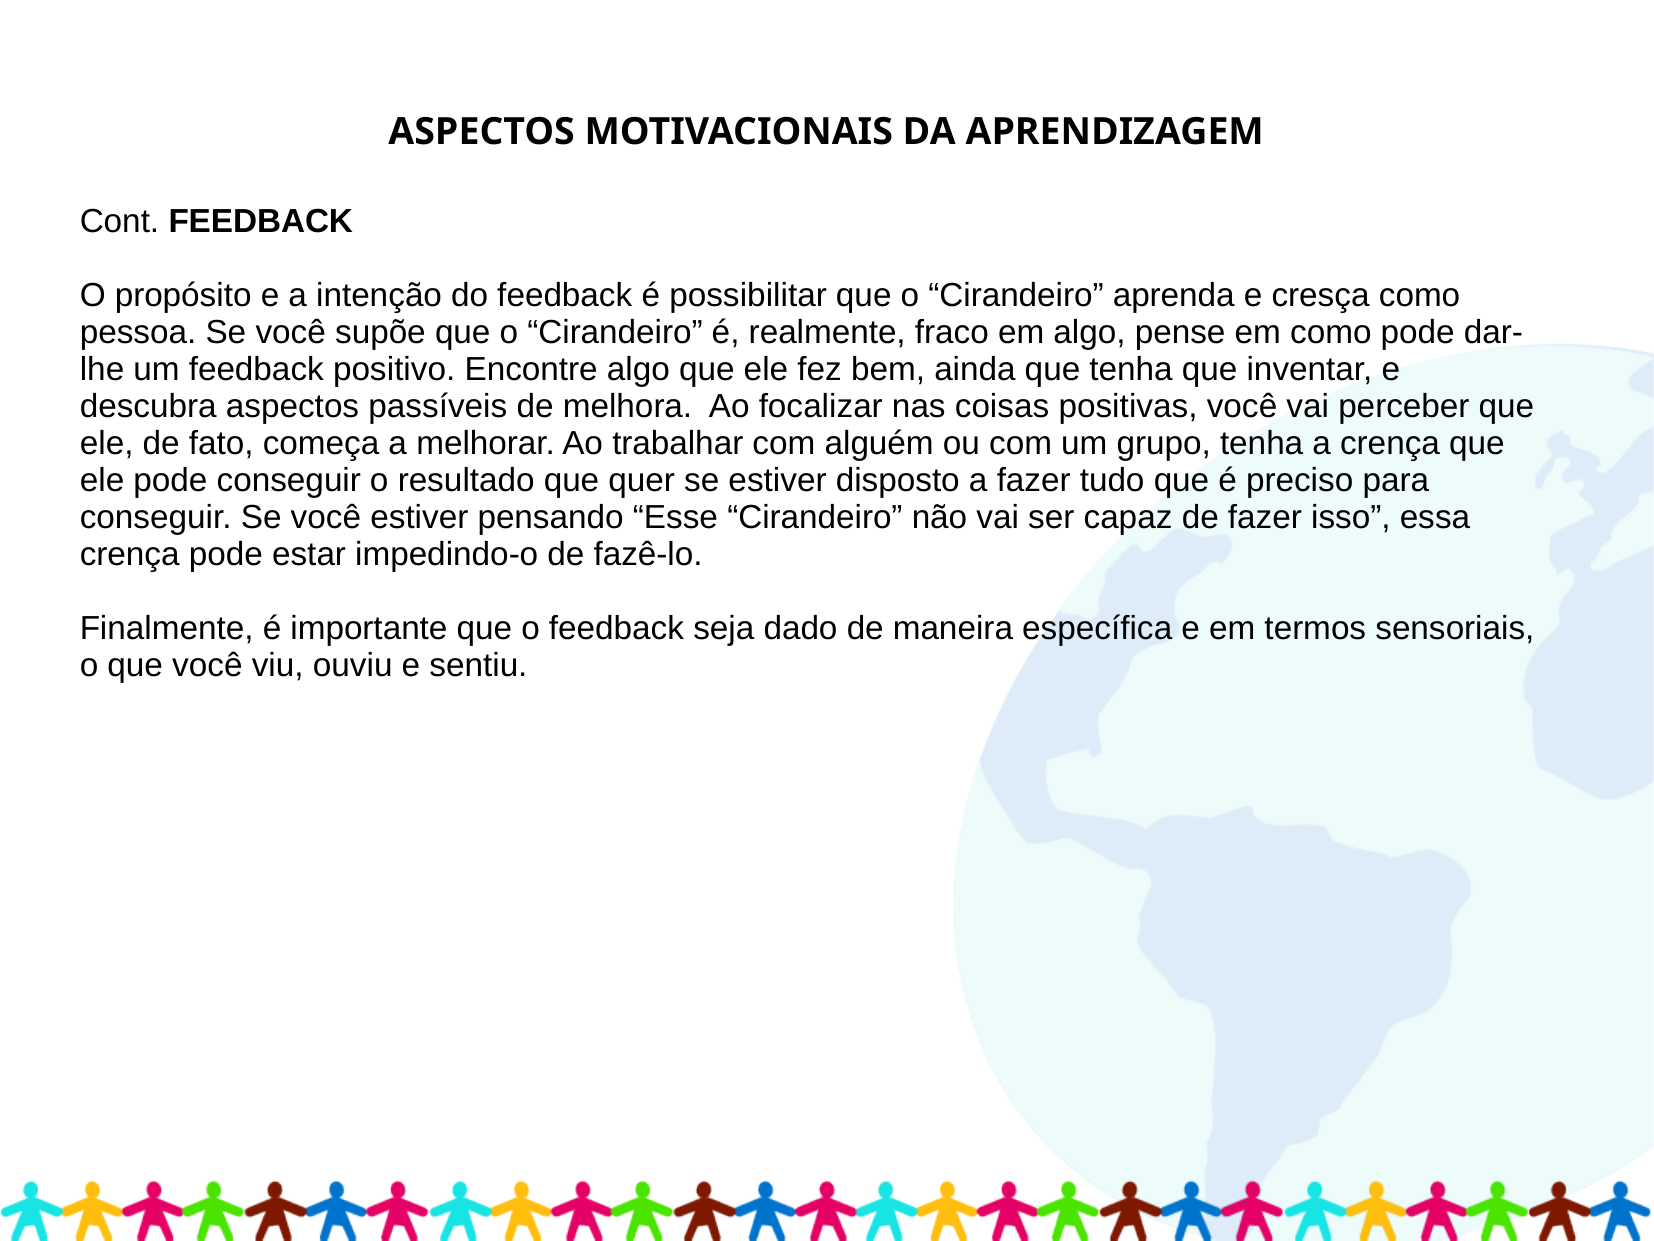

# ASPECTOS MOTIVACIONAIS DA APRENDIZAGEM
Cont. FEEDBACK
O propósito e a intenção do feedback é possibilitar que o “Cirandeiro” aprenda e cresça como pessoa. Se você supõe que o “Cirandeiro” é, realmente, fraco em algo, pense em como pode dar-lhe um feedback positivo. Encontre algo que ele fez bem, ainda que tenha que inventar, e descubra aspectos passíveis de melhora. Ao focalizar nas coisas positivas, você vai perceber que ele, de fato, começa a melhorar. Ao trabalhar com alguém ou com um grupo, tenha a crença que ele pode conseguir o resultado que quer se estiver disposto a fazer tudo que é preciso para conseguir. Se você estiver pensando “Esse “Cirandeiro” não vai ser capaz de fazer isso”, essa crença pode estar impedindo-o de fazê-lo.
Finalmente, é importante que o feedback seja dado de maneira específica e em termos sensoriais, o que você viu, ouviu e sentiu.